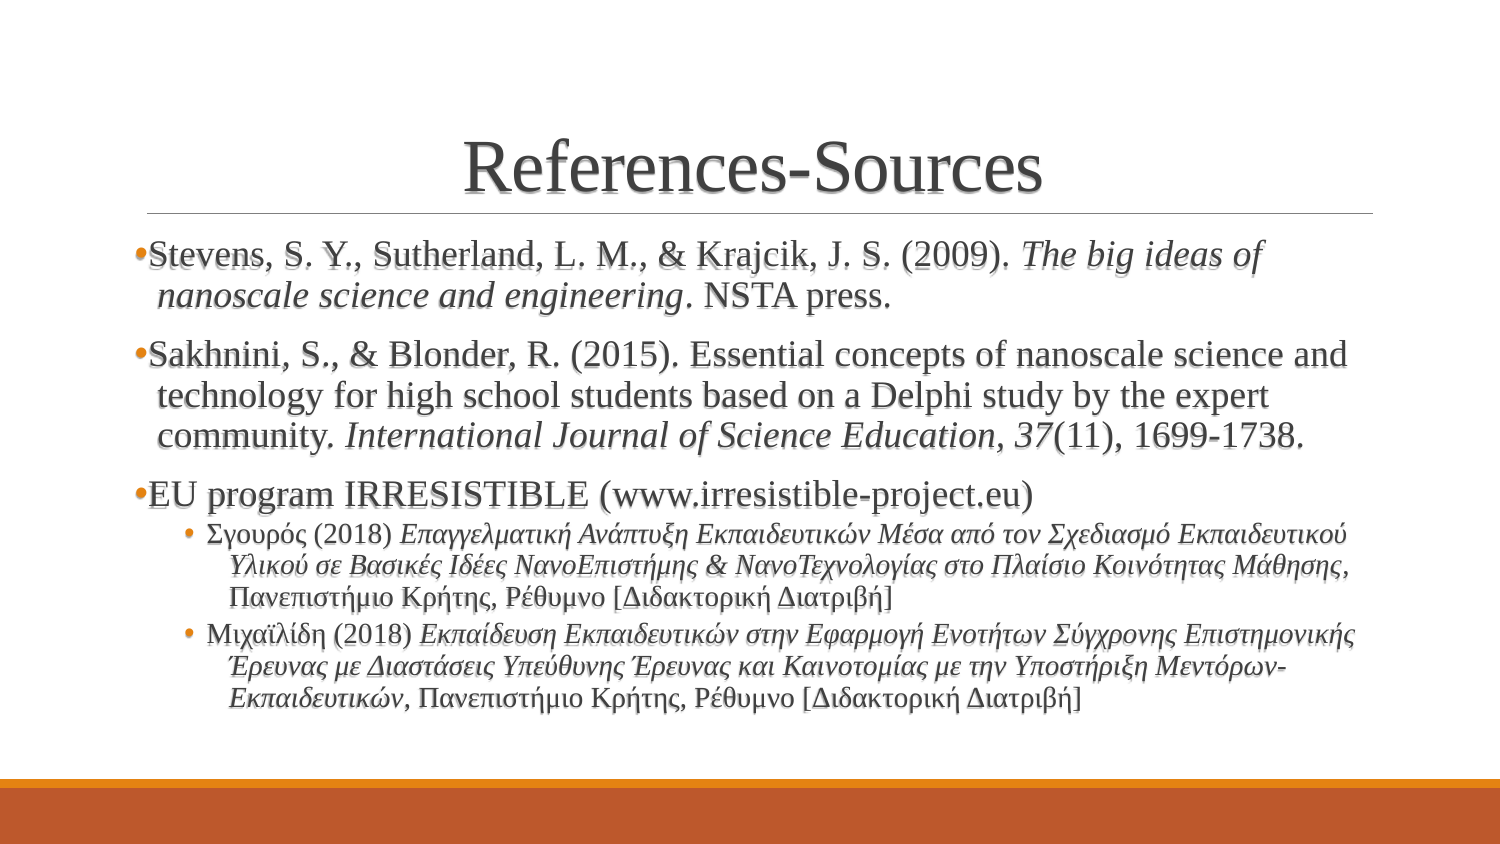

# References-Sources
Stevens, S. Y., Sutherland, L. M., & Krajcik, J. S. (2009). The big ideas of nanoscale science and engineering. NSTA press.
Sakhnini, S., & Blonder, R. (2015). Essential concepts of nanoscale science and technology for high school students based on a Delphi study by the expert community. International Journal of Science Education, 37(11), 1699-1738.
EU program IRRESISTIBLE (www.irresistible-project.eu)
Σγουρός (2018) Επαγγελματική Ανάπτυξη Εκπαιδευτικών Μέσα από τον Σχεδιασμό Εκπαιδευτικού Υλικού σε Βασικές Ιδέες ΝανοΕπιστήμης & ΝανοΤεχνολογίας στο Πλαίσιο Κοινότητας Μάθησης, Πανεπιστήμιο Κρήτης, Ρέθυμνο [Διδακτορική Διατριβή]
Μιχαϊλίδη (2018) Εκπαίδευση Εκπαιδευτικών στην Εφαρμογή Ενοτήτων Σύγχρονης Επιστημονικής Έρευνας με Διαστάσεις Υπεύθυνης Έρευνας και Καινοτομίας με την Υποστήριξη Μεντόρων-Εκπαιδευτικών, Πανεπιστήμιο Κρήτης, Ρέθυμνο [Διδακτορική Διατριβή]